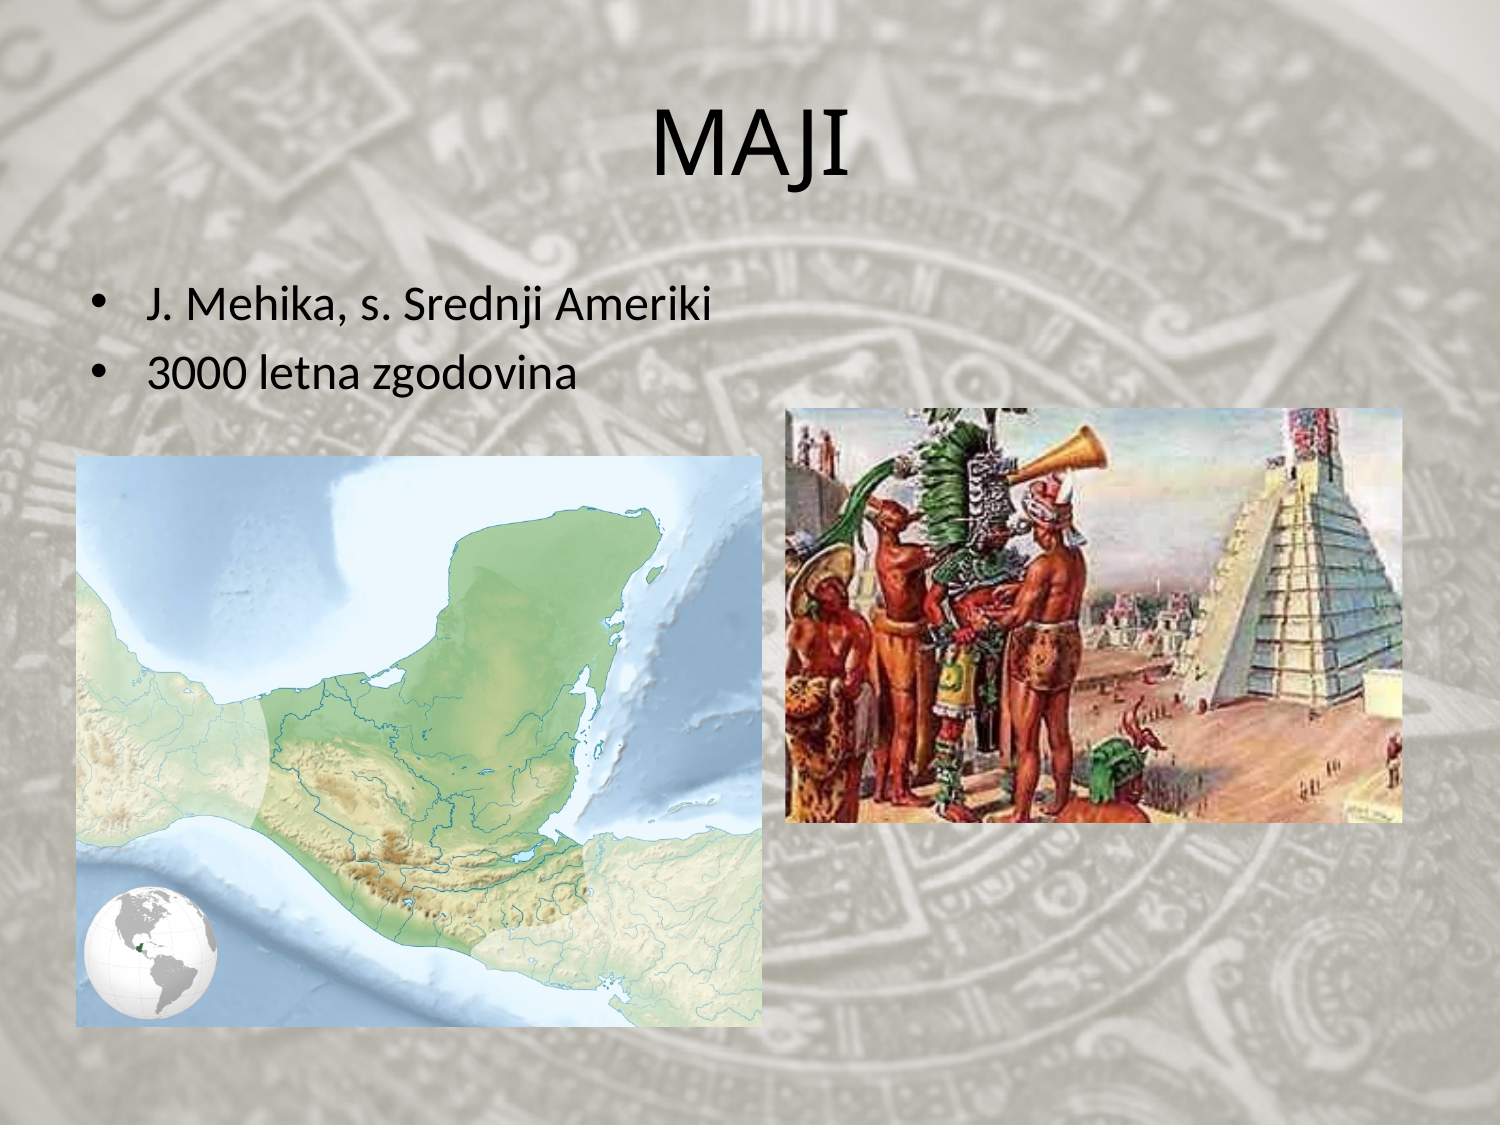

# MAJI
J. Mehika, s. Srednji Ameriki
3000 letna zgodovina